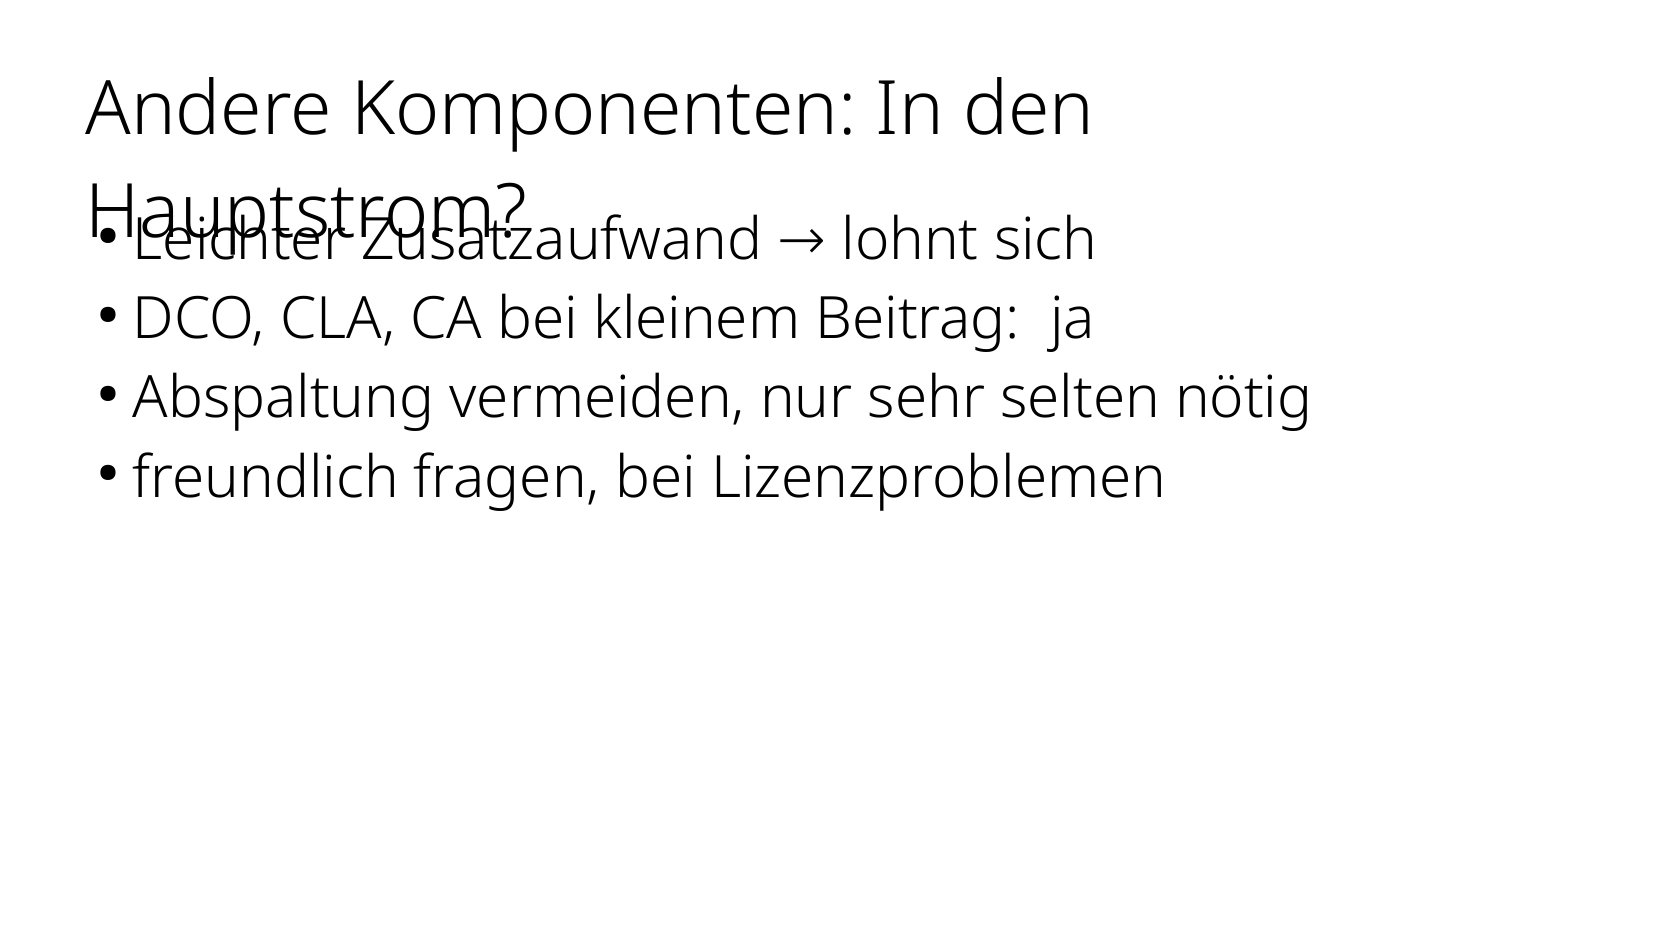

Andere Komponenten: In den Hauptstrom?
Leichter Zusatzaufwand → lohnt sich
DCO, CLA, CA bei kleinem Beitrag: ja
Abspaltung vermeiden, nur sehr selten nötig
freundlich fragen, bei Lizenzproblemen